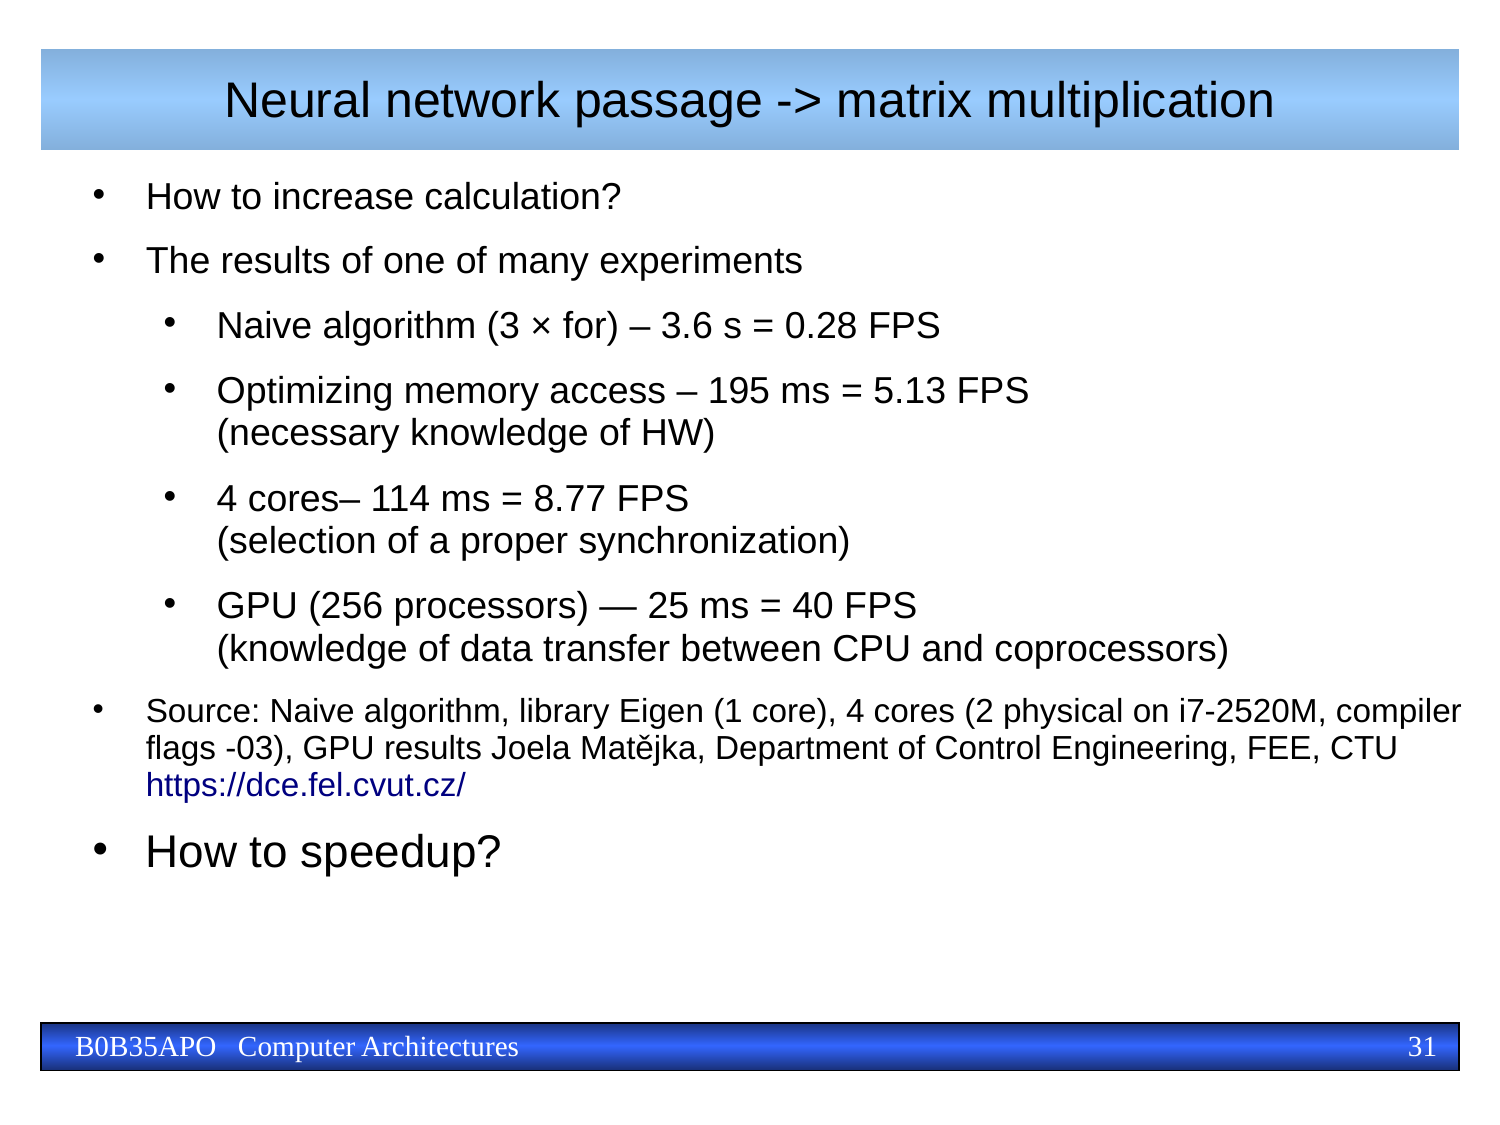

# Neural network passage -> matrix multiplication
How to increase calculation?
The results of one of many experiments
Naive algorithm (3 × for) – 3.6 s = 0.28 FPS
Optimizing memory access – 195 ms = 5.13 FPS
(necessary knowledge of HW)
4 cores– 114 ms = 8.77 FPS
(selection of a proper synchronization)
GPU (256 processors) — 25 ms = 40 FPS
(knowledge of data transfer between CPU and coprocessors)
Source: Naive algorithm, library Eigen (1 core), 4 cores (2 physical on i7-2520M, compiler flags -03), GPU results Joela Matějka, Department of Control Engineering, FEE, CTU https://dce.fel.cvut.cz/
How to speedup?
B0B35APO Computer Architectures
31